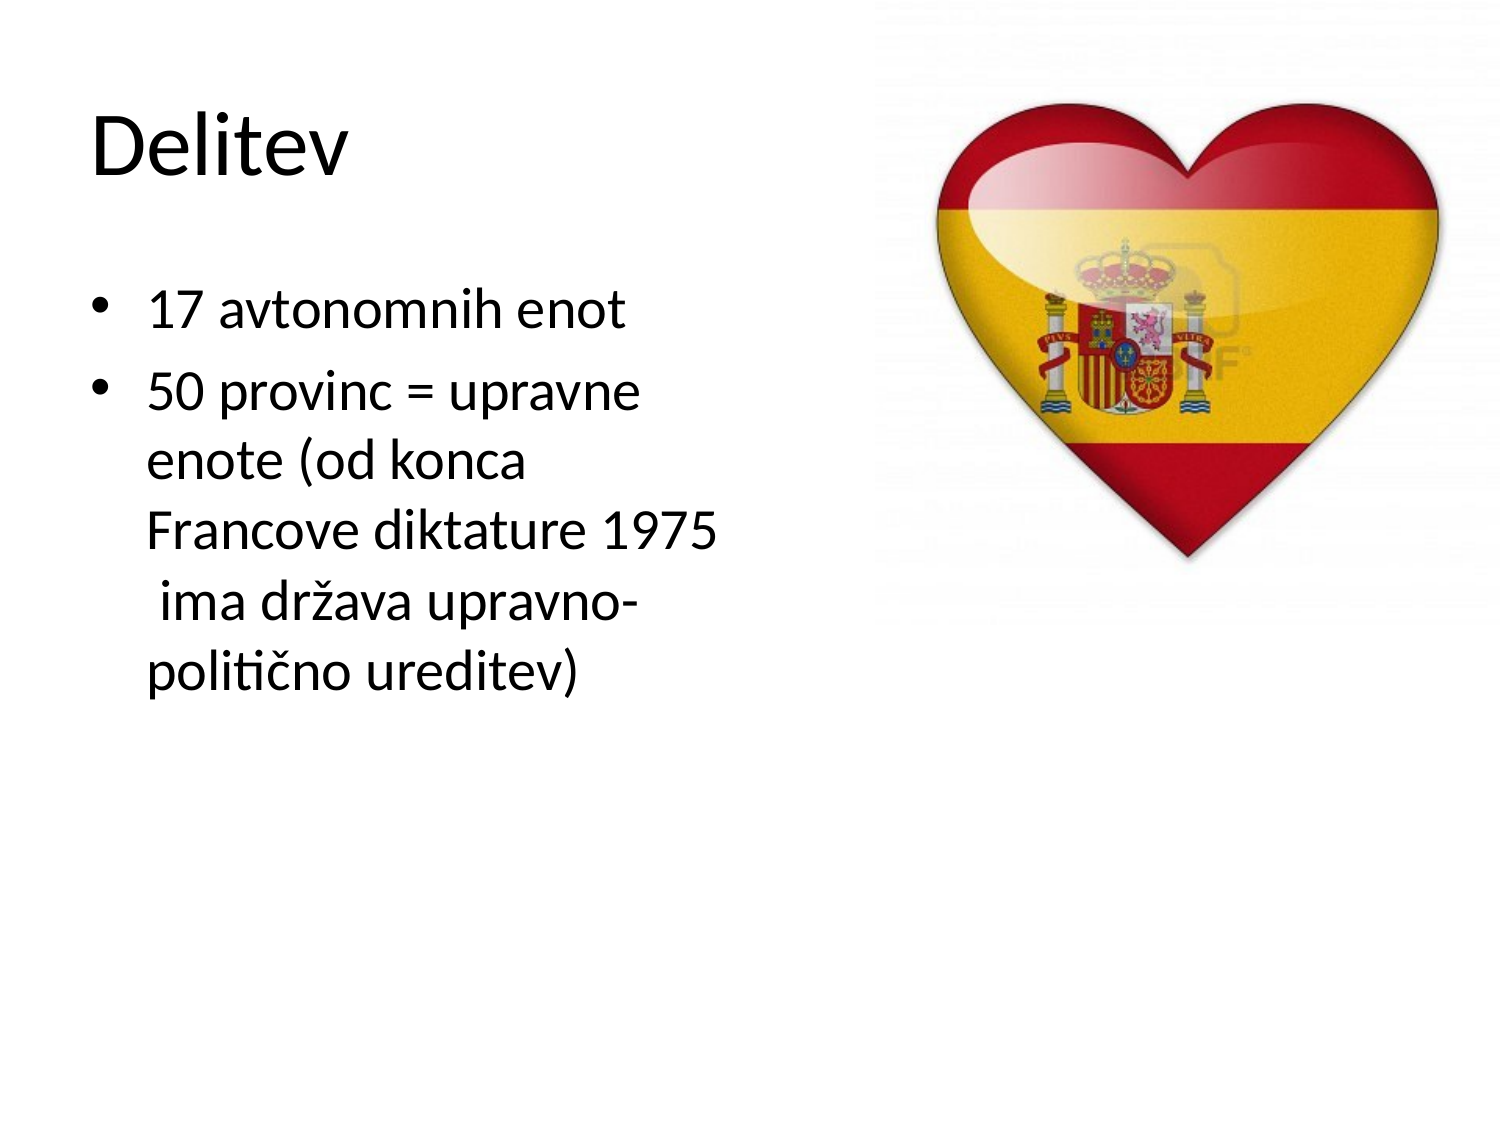

# Delitev
17 avtonomnih enot
50 provinc = upravne enote (od konca Francove diktature 1975 ima država upravno-politično ureditev)